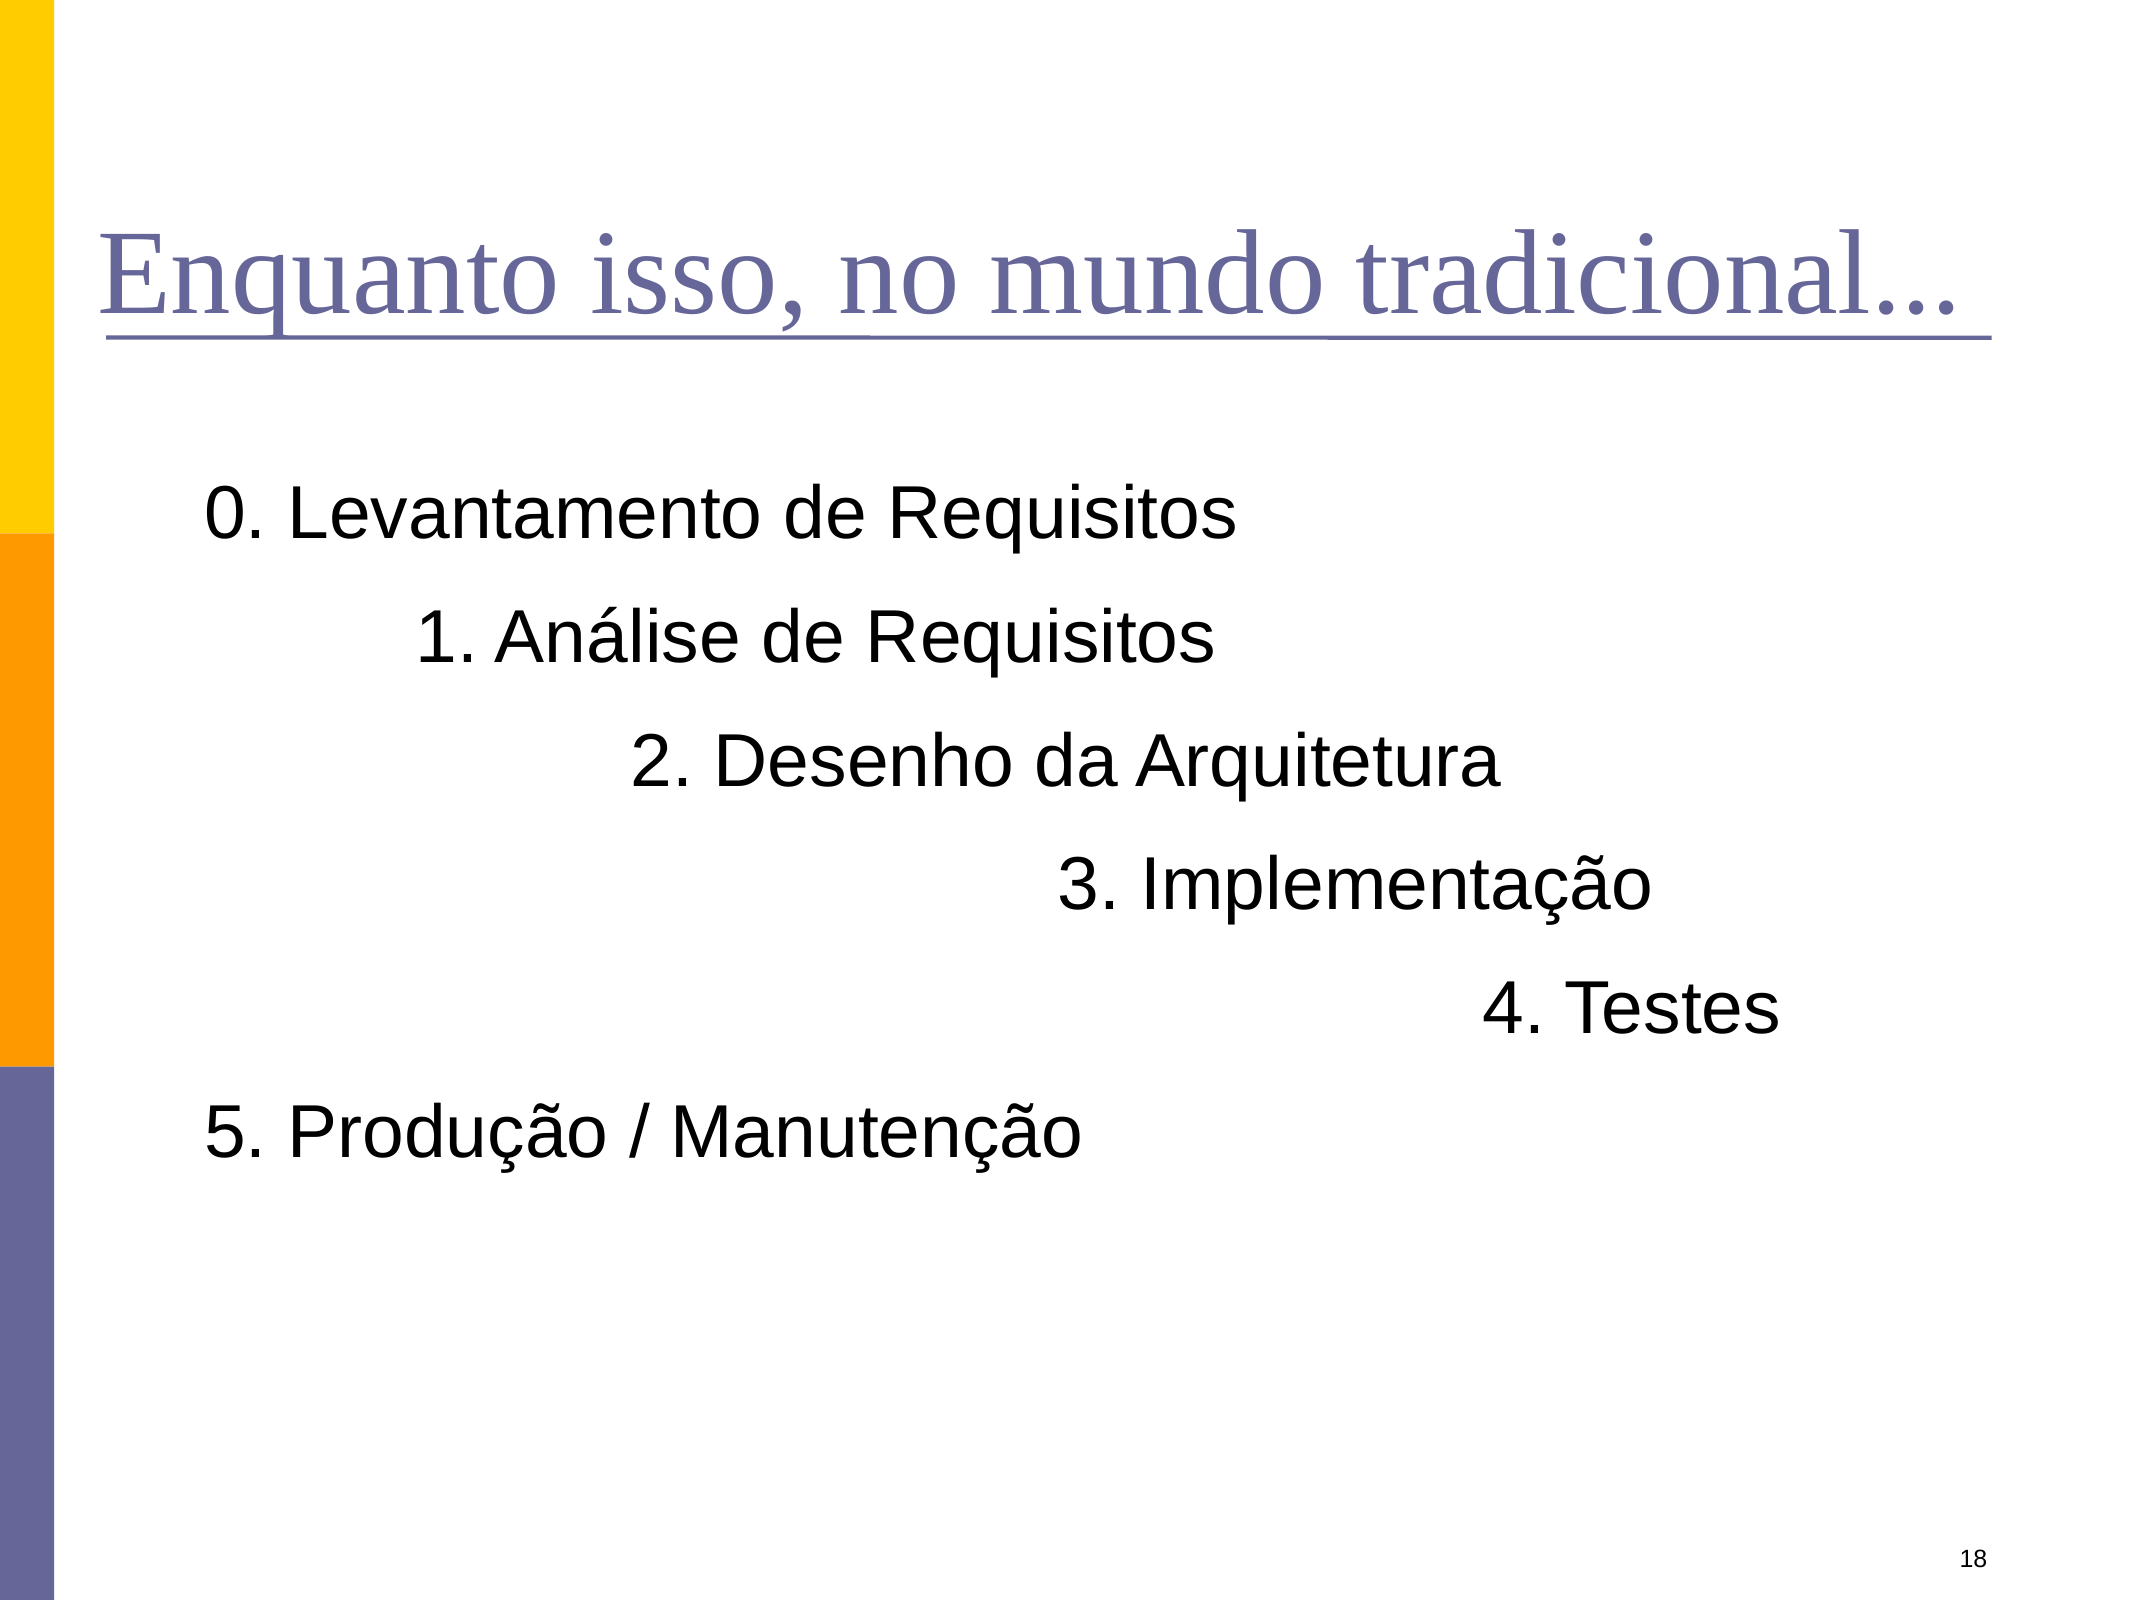

# Enquanto isso, no mundo tradicional...
0. Levantamento de Requisitos
		1. Análise de Requisitos
			2. Desenho da Arquitetura
					3. Implementação
							4. Testes
5. Produção / Manutenção
18